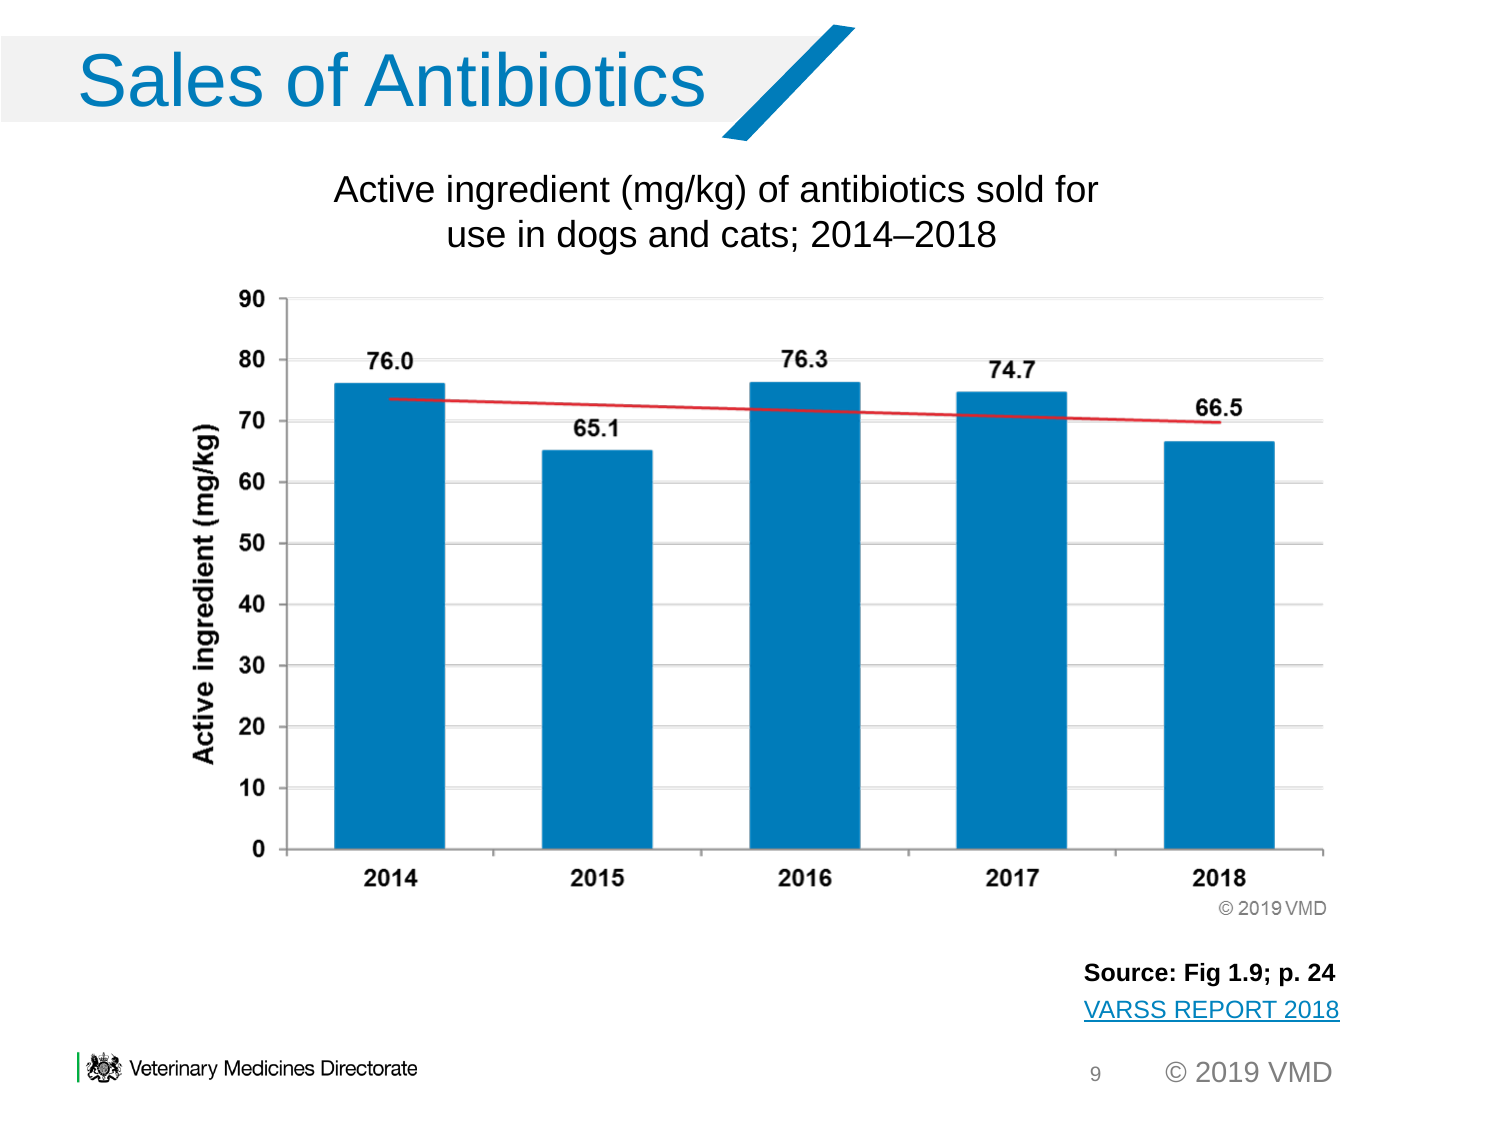

# Sales of Antibiotics
Active ingredient (mg/kg) of antibiotics sold for
use in dogs and cats; 2014–2018
Source: Fig 1.9; p. 24
VARSS REPORT 2018
2